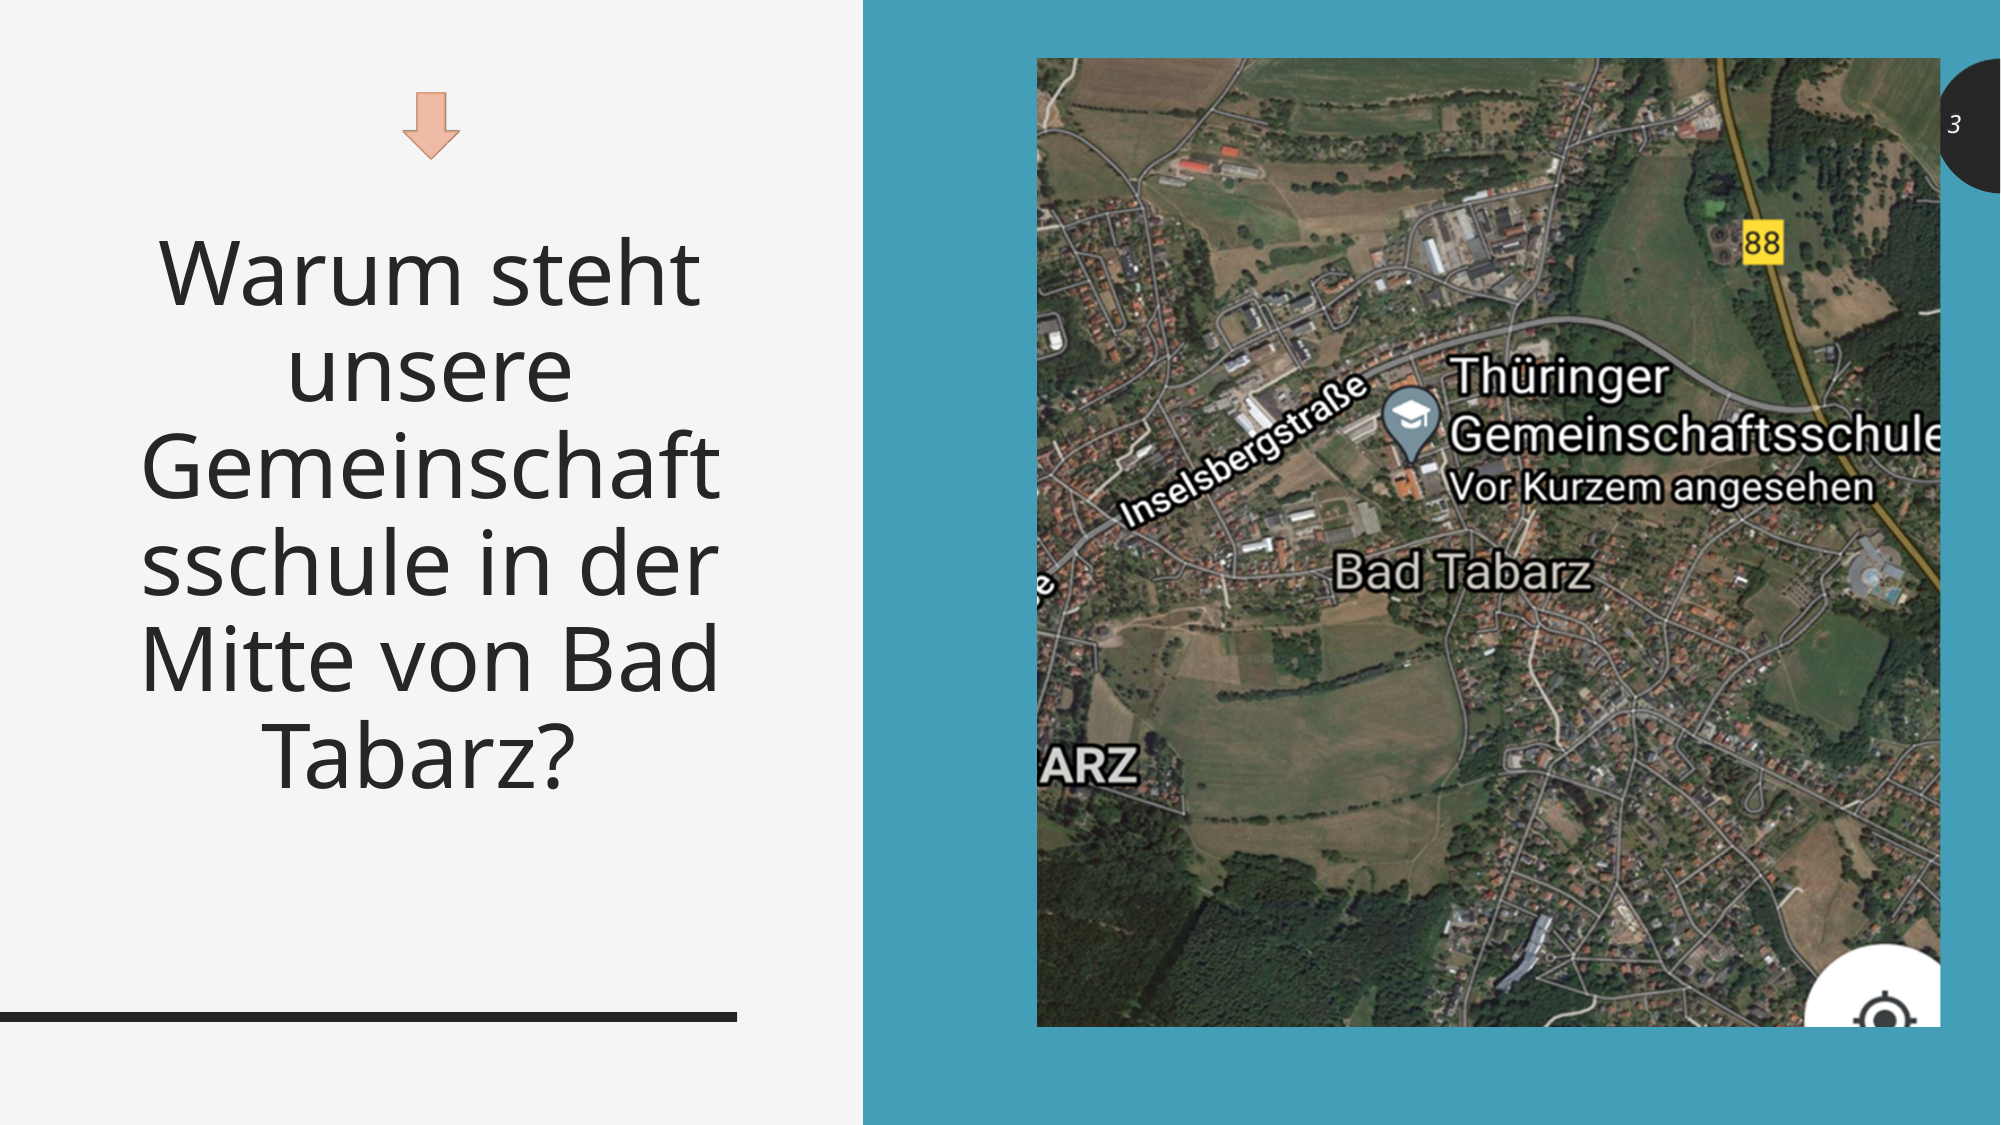

# Warum steht unsere Gemeinschaftsschule in der Mitte von Bad Tabarz?